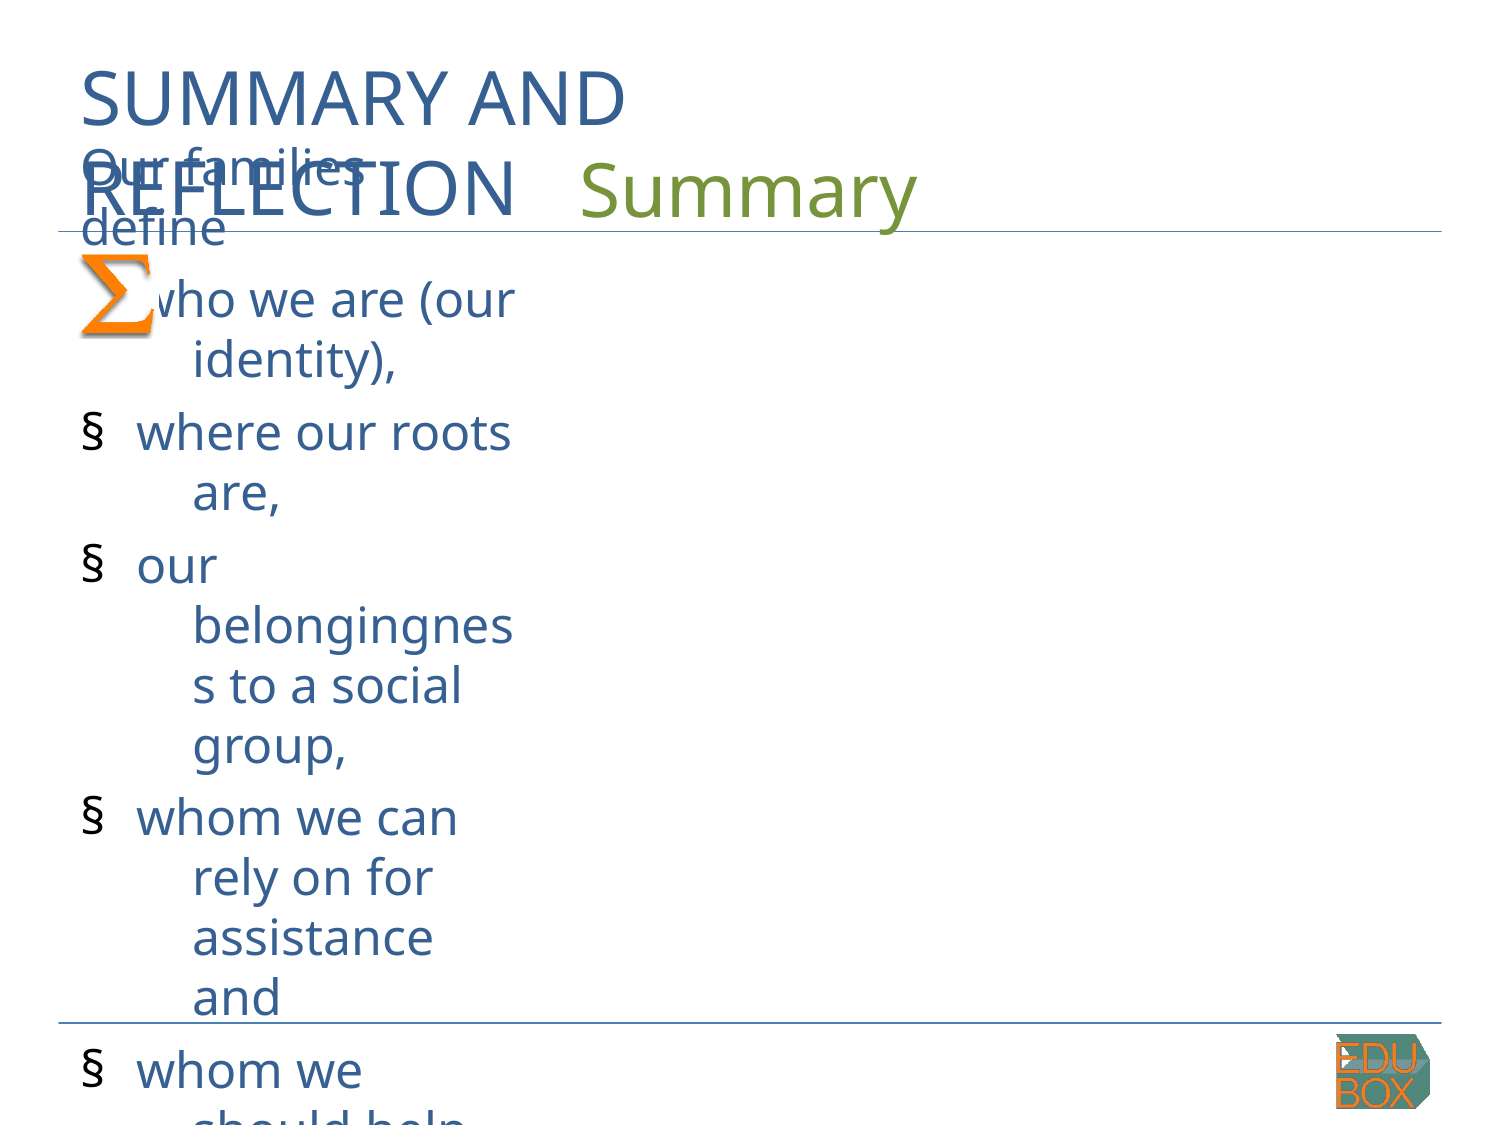

SUMMARY AND REFLECTION
# Our families define
who we are (our identity),
where our roots are,
our belongingness to a social group,
whom we can rely on for assistance and
whom we should help and assist in times of need.
Summary